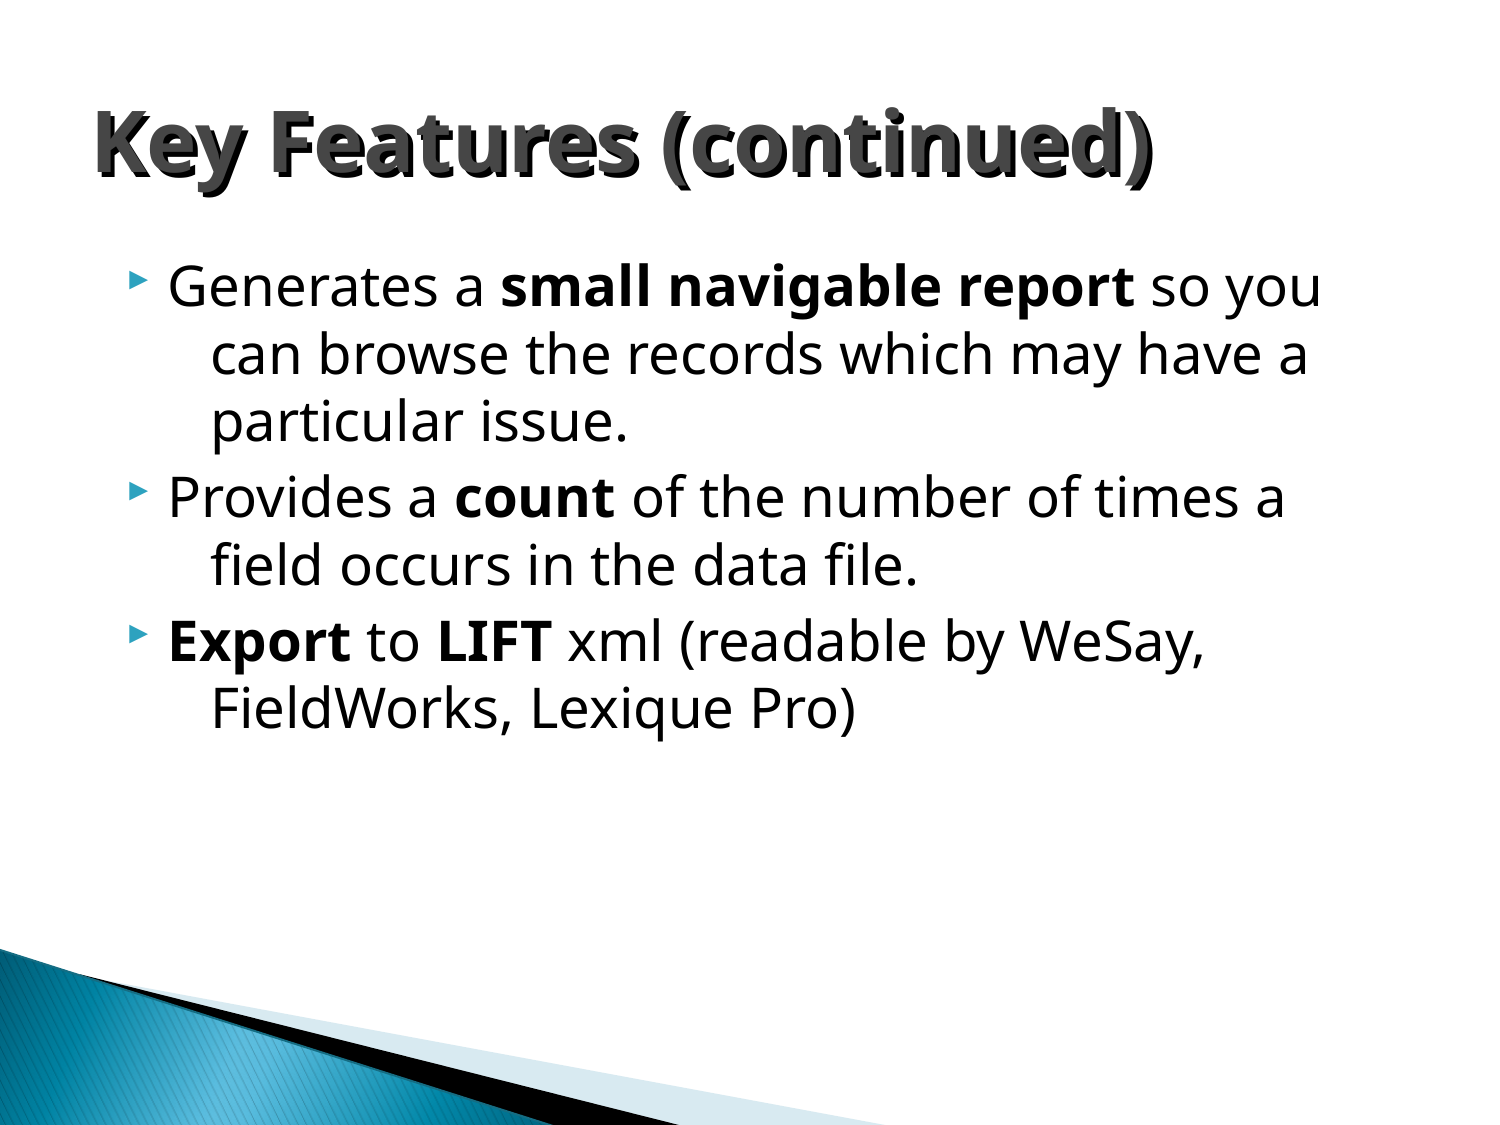

Key Features (continued)
# Generates a small navigable report so you can browse the records which may have a particular issue.
Provides a count of the number of times a field occurs in the data file.
Export to LIFT xml (readable by WeSay, FieldWorks, Lexique Pro)